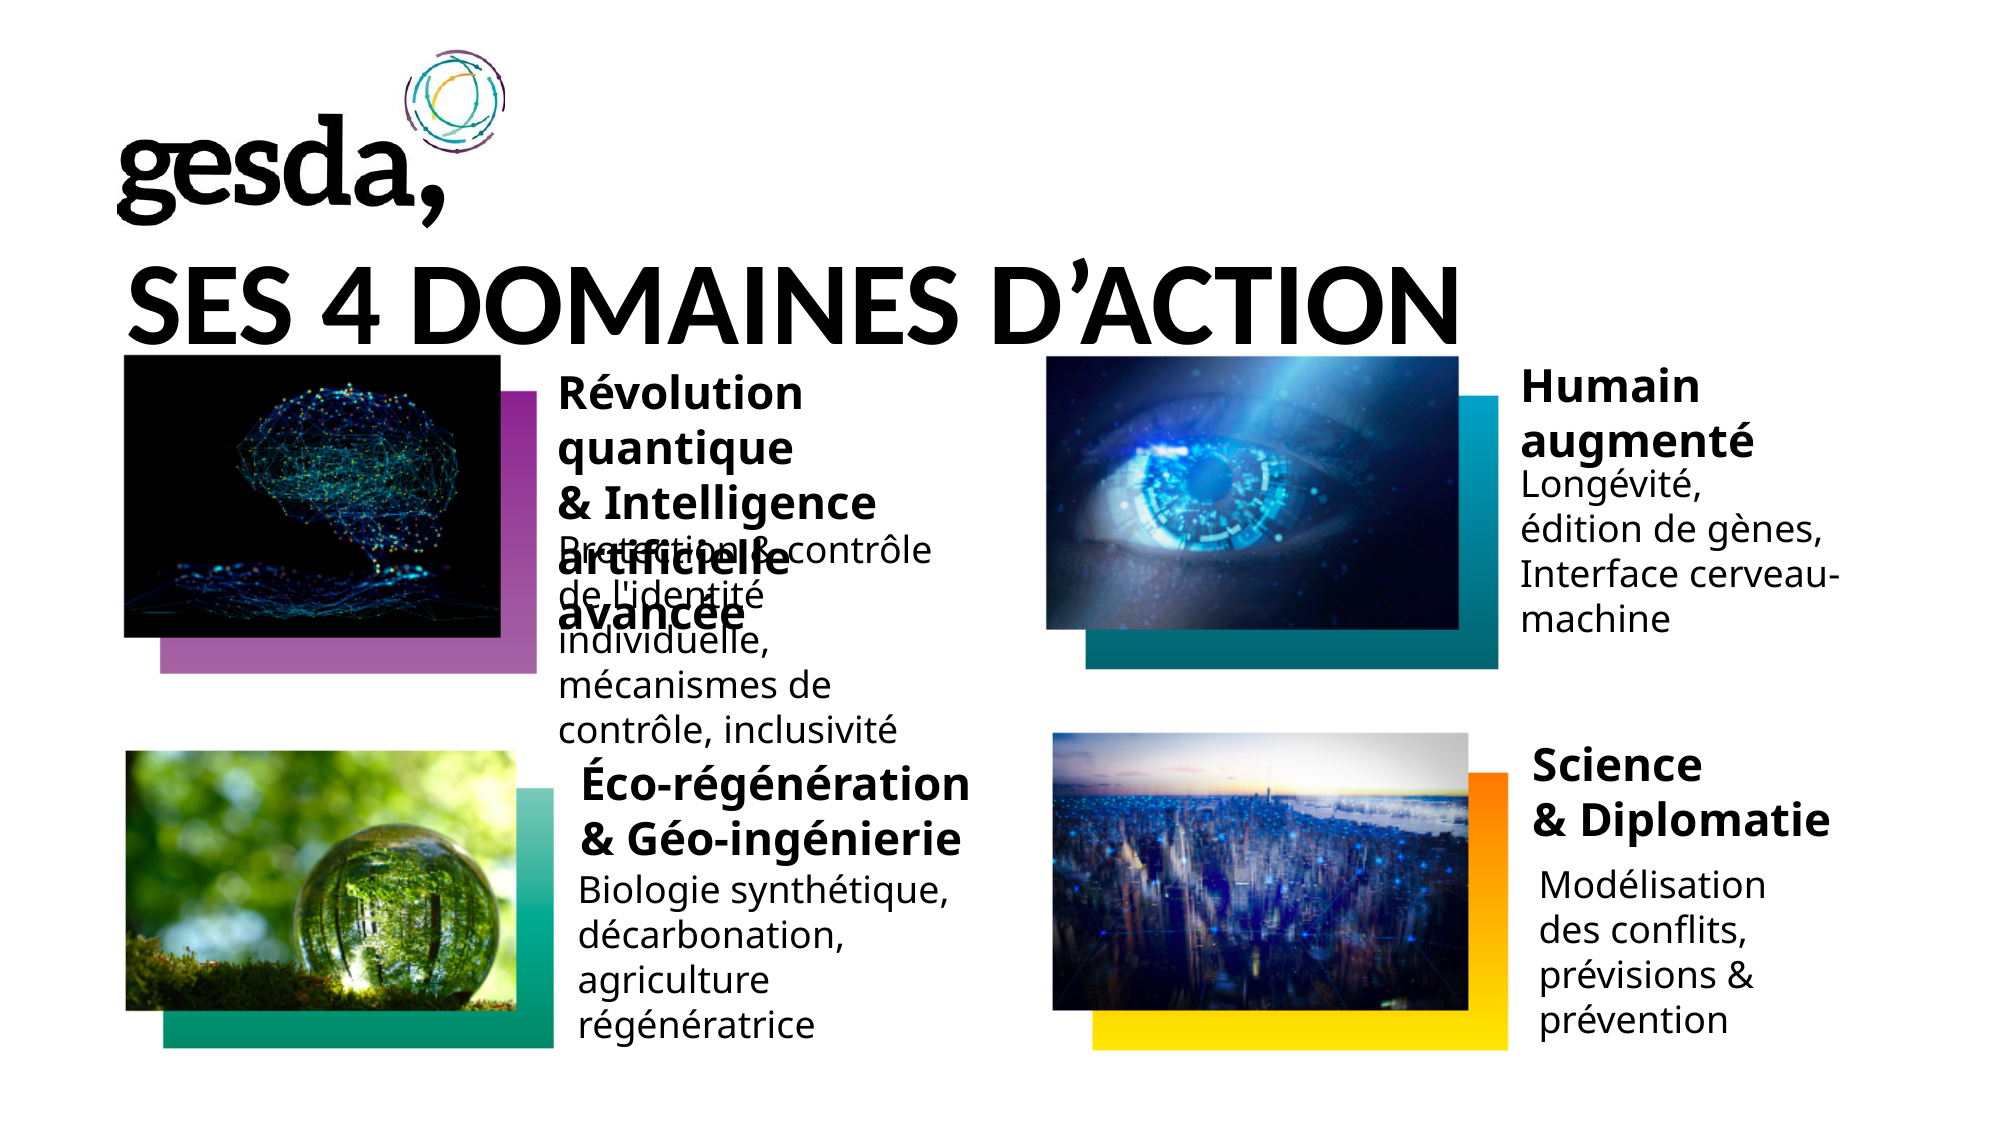

,
SES 4 DOMAINES D’ACTION
Humain
augmenté
Révolution quantique
& Intelligence artificielle avancée
Longévité,
édition de gènes, Interface cerveau-machine
Protection & contrôle de l'identité individuelle, mécanismes de contrôle, inclusivité
Science
& Diplomatie
Éco-régénération
& Géo-ingénierie
Modélisation
des conflits, prévisions & prévention
Biologie synthétique, décarbonation,
agriculture régénératrice